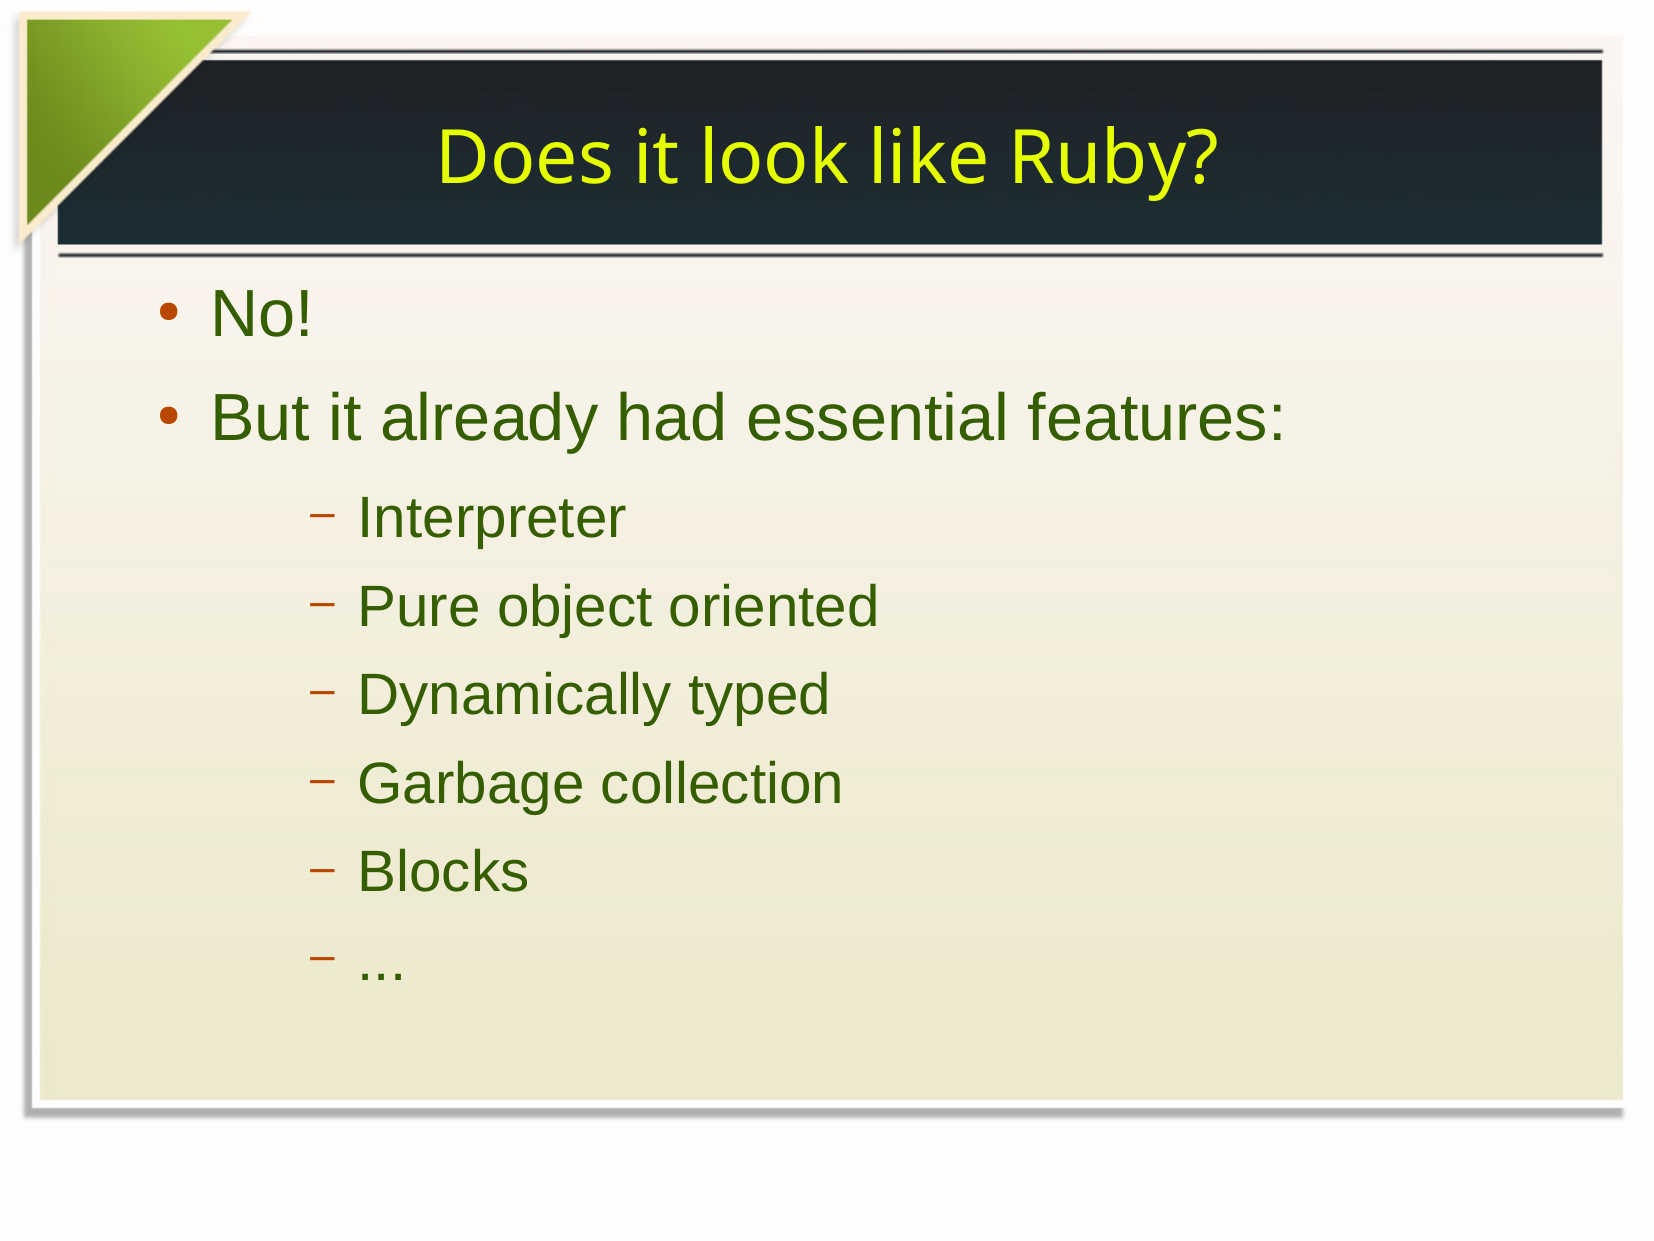

# Does it look like Ruby?
No!
But it already had essential features:
Interpreter
Pure object oriented
Dynamically typed
Garbage collection
Blocks
...